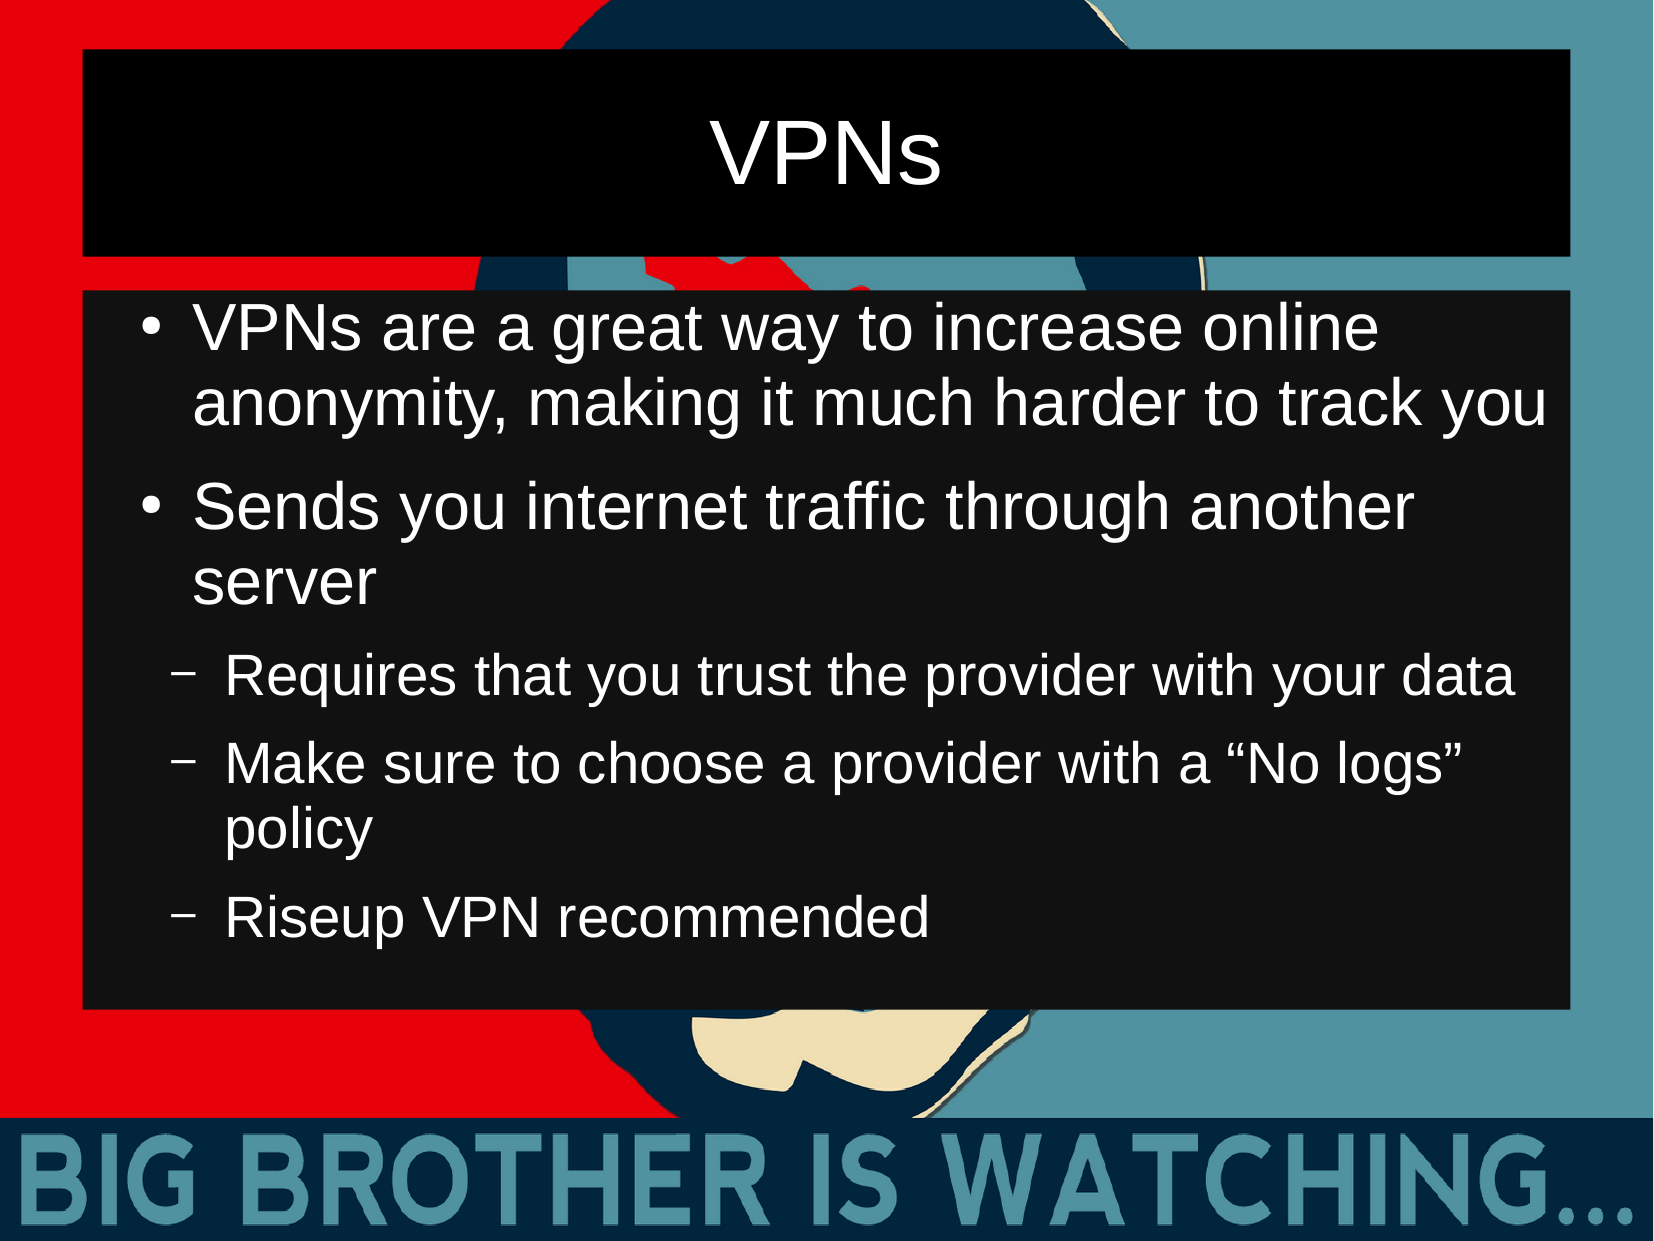

# VPNs
VPNs are a great way to increase online anonymity, making it much harder to track you
Sends you internet traffic through another server
Requires that you trust the provider with your data
Make sure to choose a provider with a “No logs” policy
Riseup VPN recommended